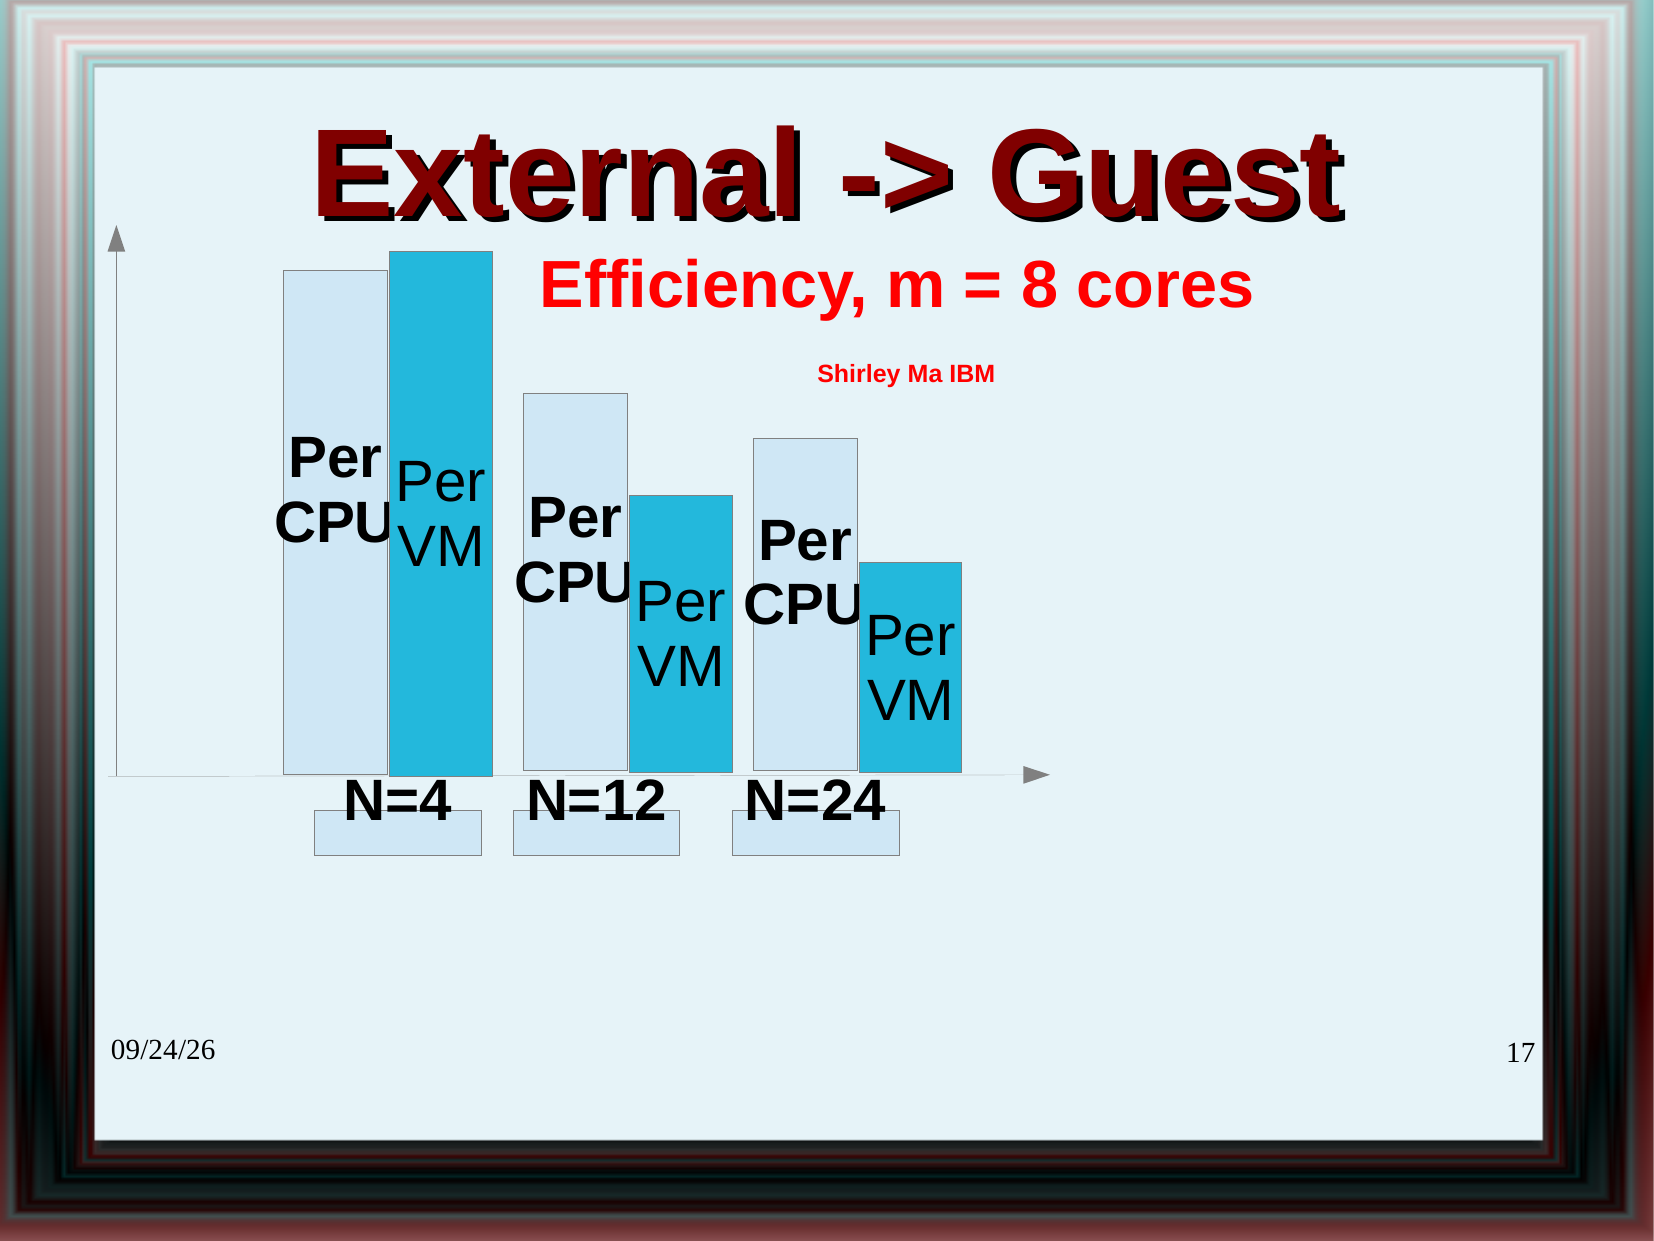

# External -> Guest
Per
VM
Per
CPU
Per
CPU
Per
CPU
Per
VM
Per
VM
N=4
N=12
N=24
Efficiency, m = 8 cores
 Shirley Ma IBM
17